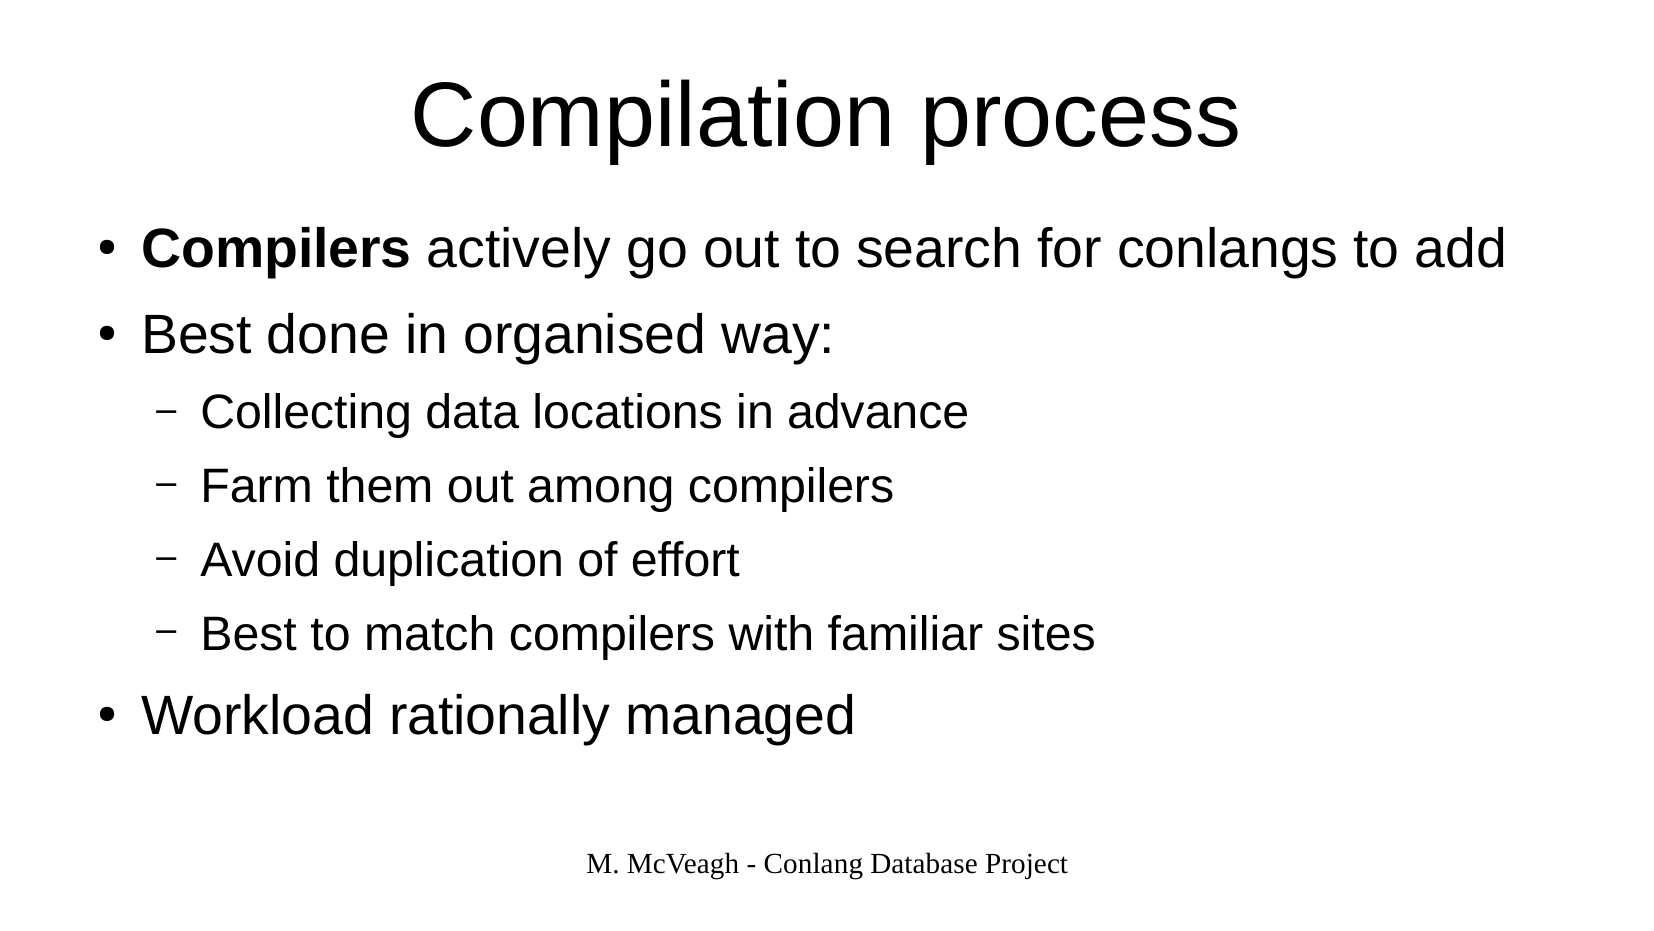

# Compilation process
Compilers actively go out to search for conlangs to add
Best done in organised way:
Collecting data locations in advance
Farm them out among compilers
Avoid duplication of effort
Best to match compilers with familiar sites
Workload rationally managed
M. McVeagh - Conlang Database Project